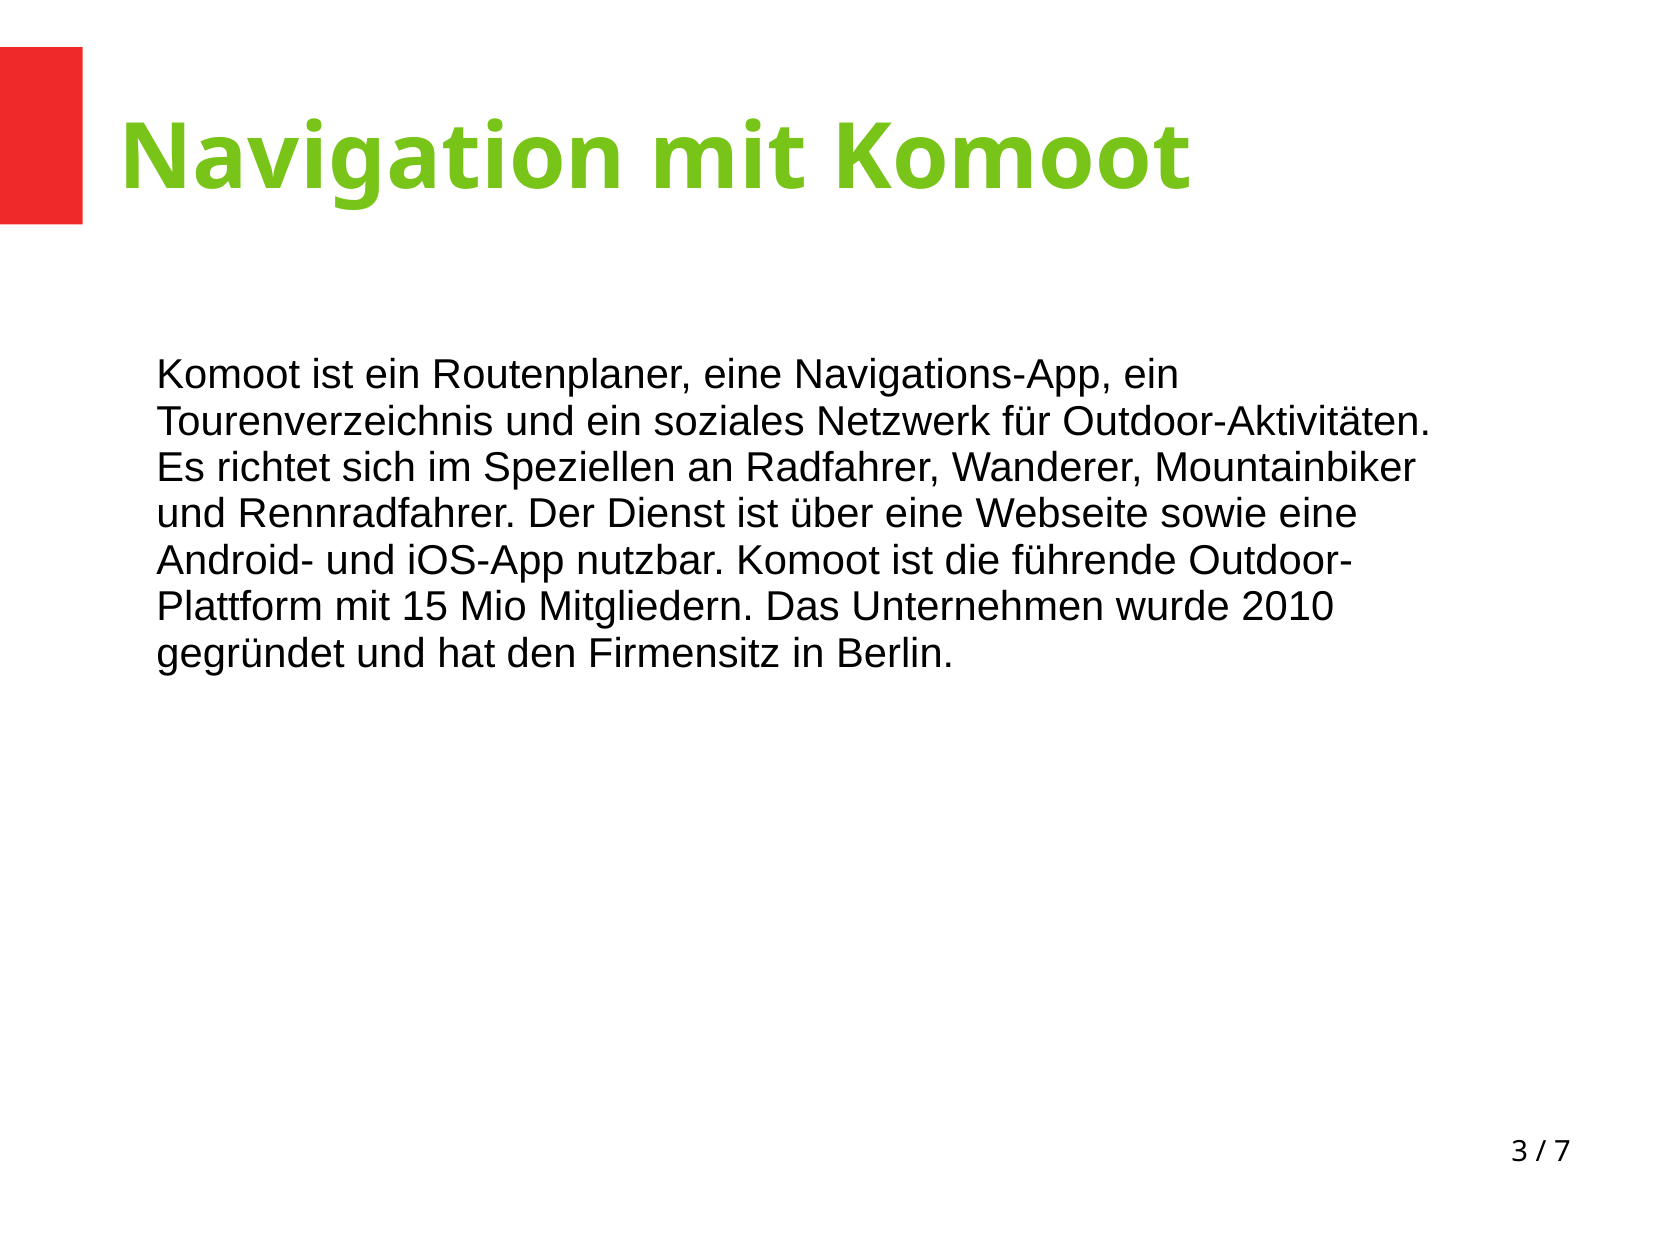

# Navigation mit Komoot
Komoot ist ein Routenplaner, eine Navigations-App, ein Tourenverzeichnis und ein soziales Netzwerk für Outdoor-Aktivitäten. Es richtet sich im Speziellen an Radfahrer, Wanderer, Mountainbiker und Rennradfahrer. Der Dienst ist über eine Webseite sowie eine Android- und iOS-App nutzbar. Komoot ist die führende Outdoor-Plattform mit 15 Mio Mitgliedern. Das Unternehmen wurde 2010 gegründet und hat den Firmensitz in Berlin.
3